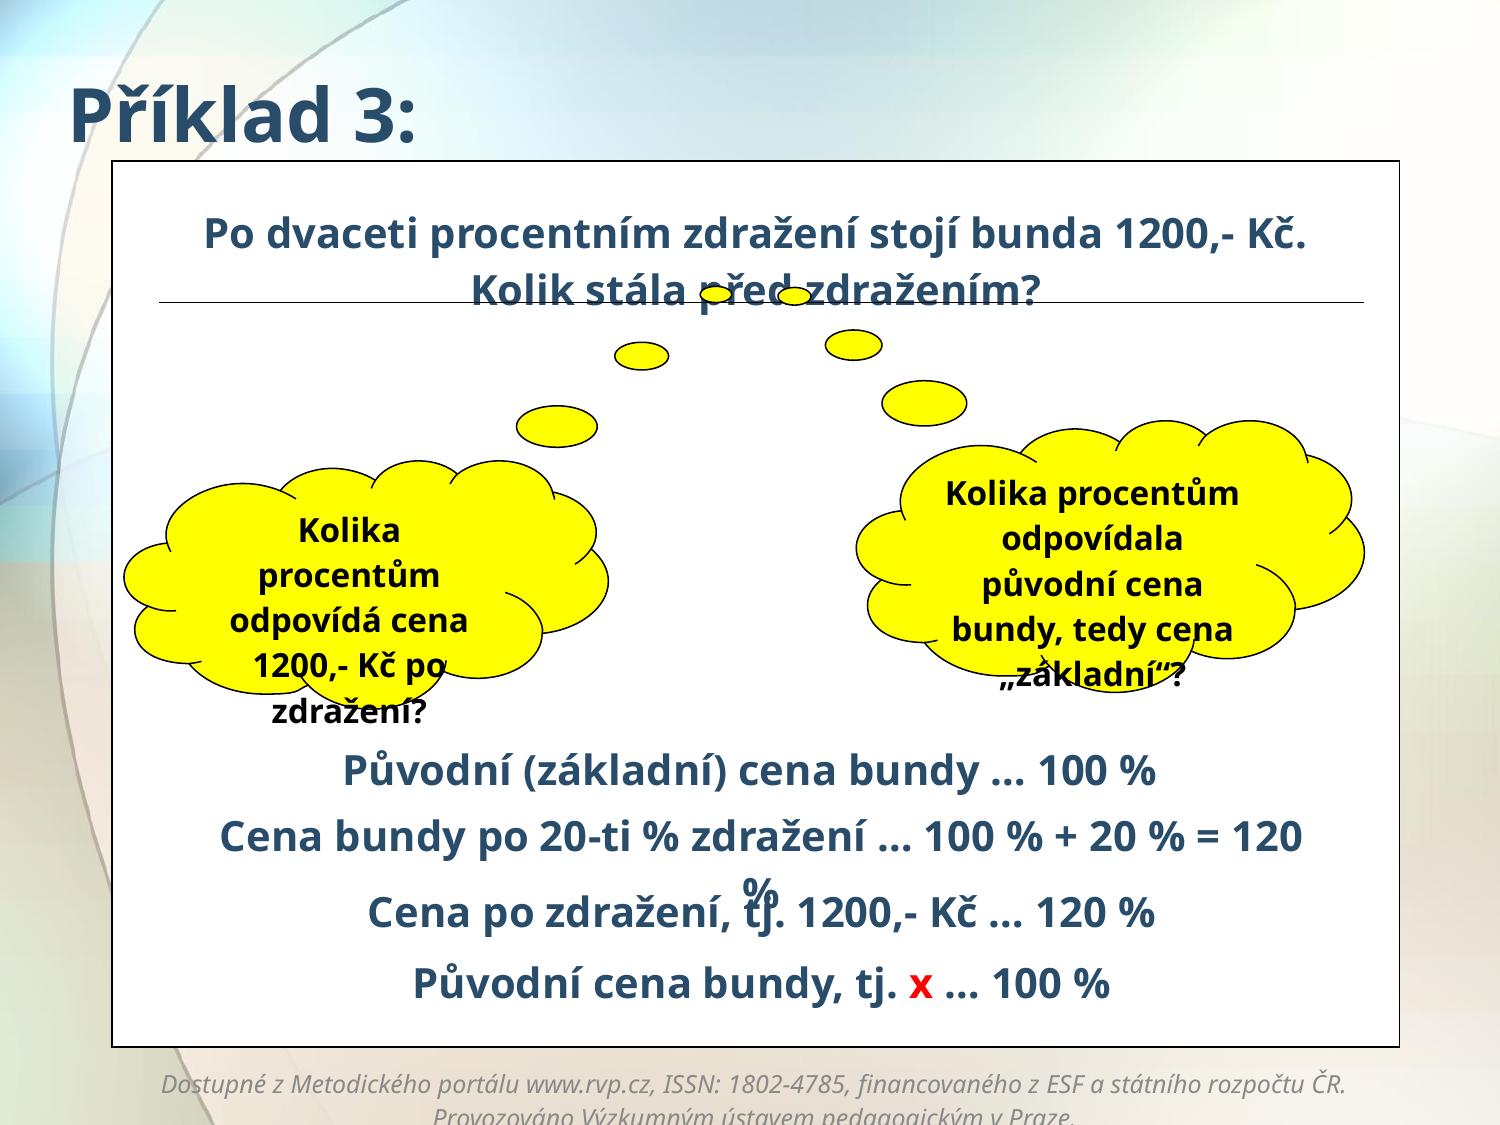

Příklad 3:
Po dvaceti procentním zdražení stojí bunda 1200,- Kč. Kolik stála před zdražením?
Kolika procentům odpovídala původní cena bundy, tedy cena „základní“?
Kolika procentům odpovídá cena 1200,- Kč po zdražení?
Původní (základní) cena bundy … 100 %
Cena bundy po 20-ti % zdražení … 100 % + 20 % = 120 %
Cena po zdražení, tj. 1200,- Kč … 120 %
Původní cena bundy, tj. x … 100 %